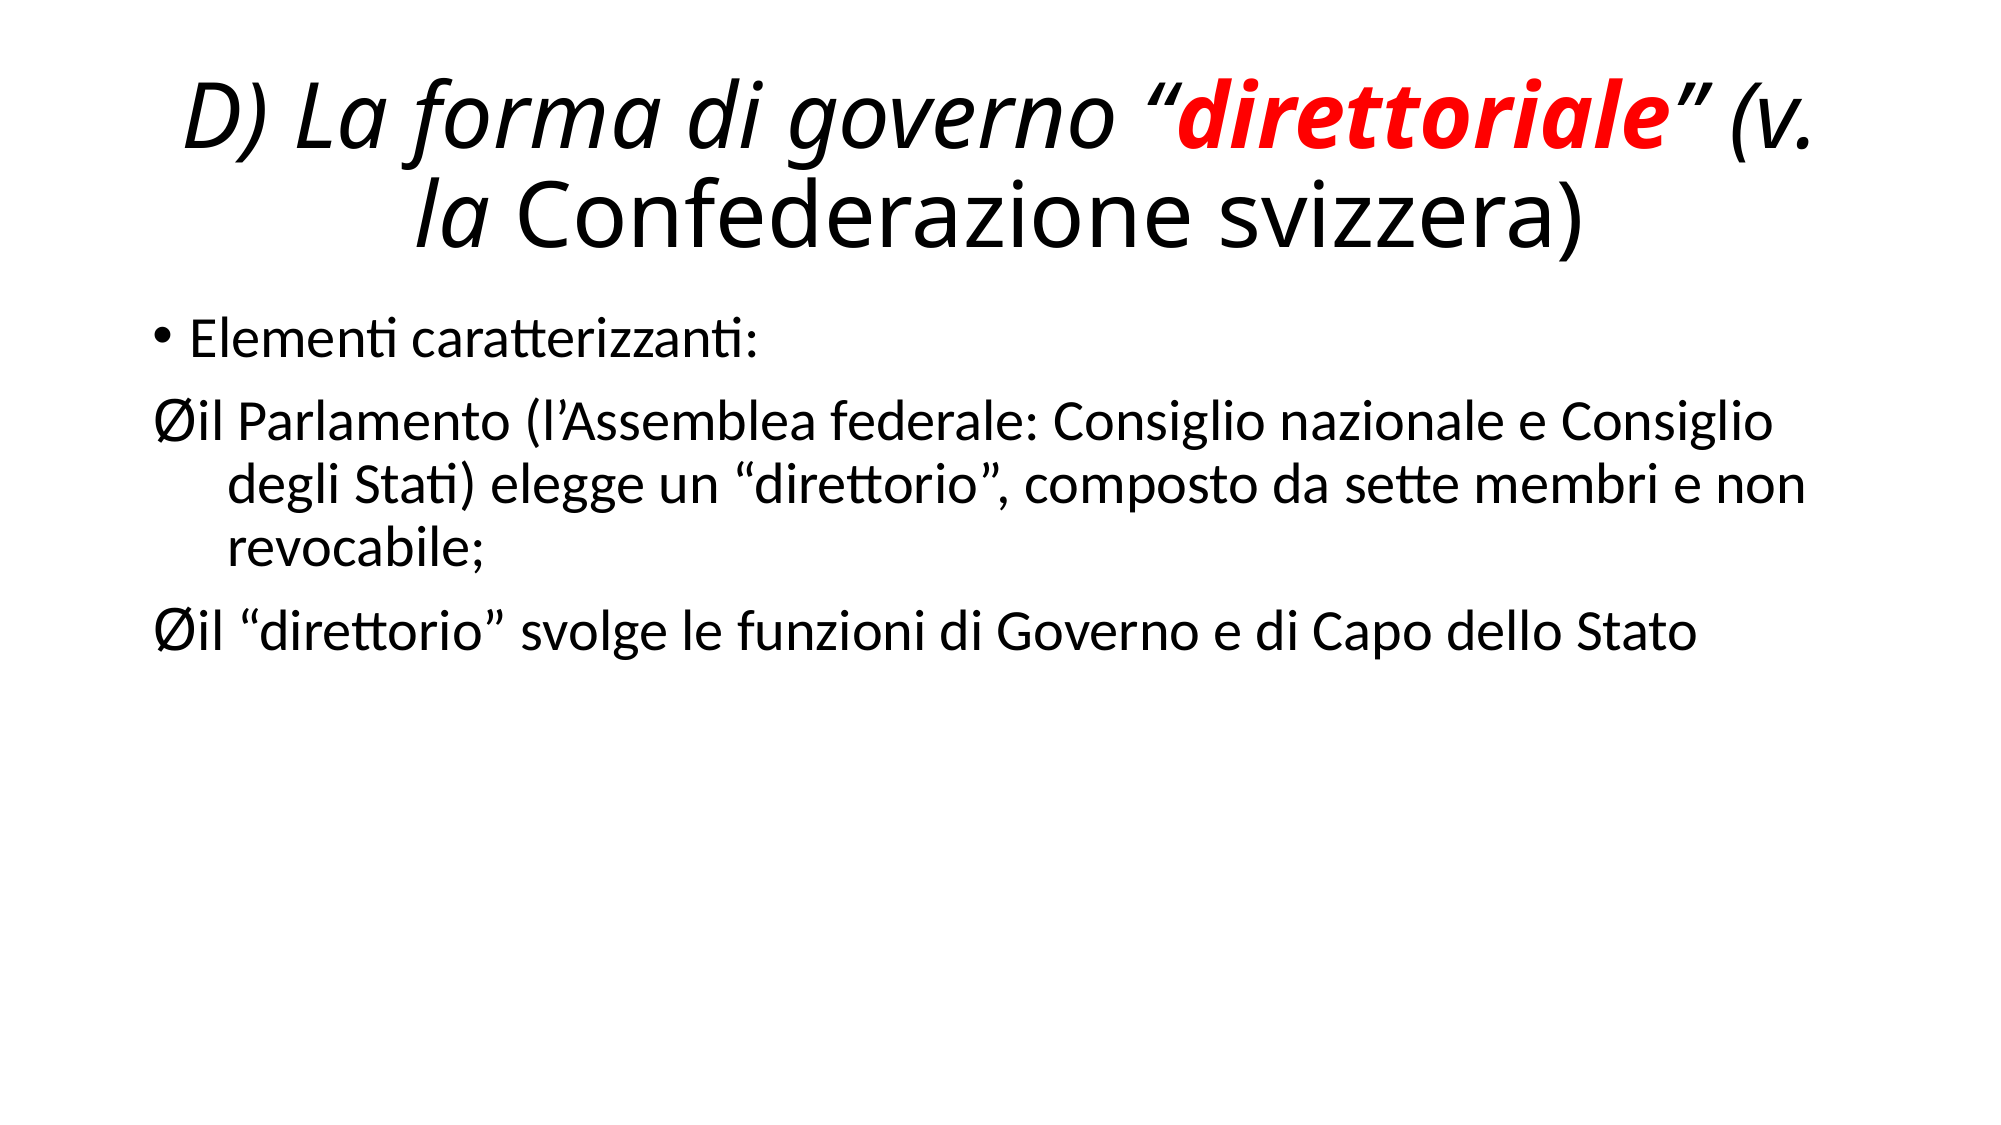

# D) La forma di governo “direttoriale” (v. la Confederazione svizzera)
Elementi caratterizzanti:
il Parlamento (l’Assemblea federale: Consiglio nazionale e Consiglio degli Stati) elegge un “direttorio”, composto da sette membri e non revocabile;
il “direttorio” svolge le funzioni di Governo e di Capo dello Stato